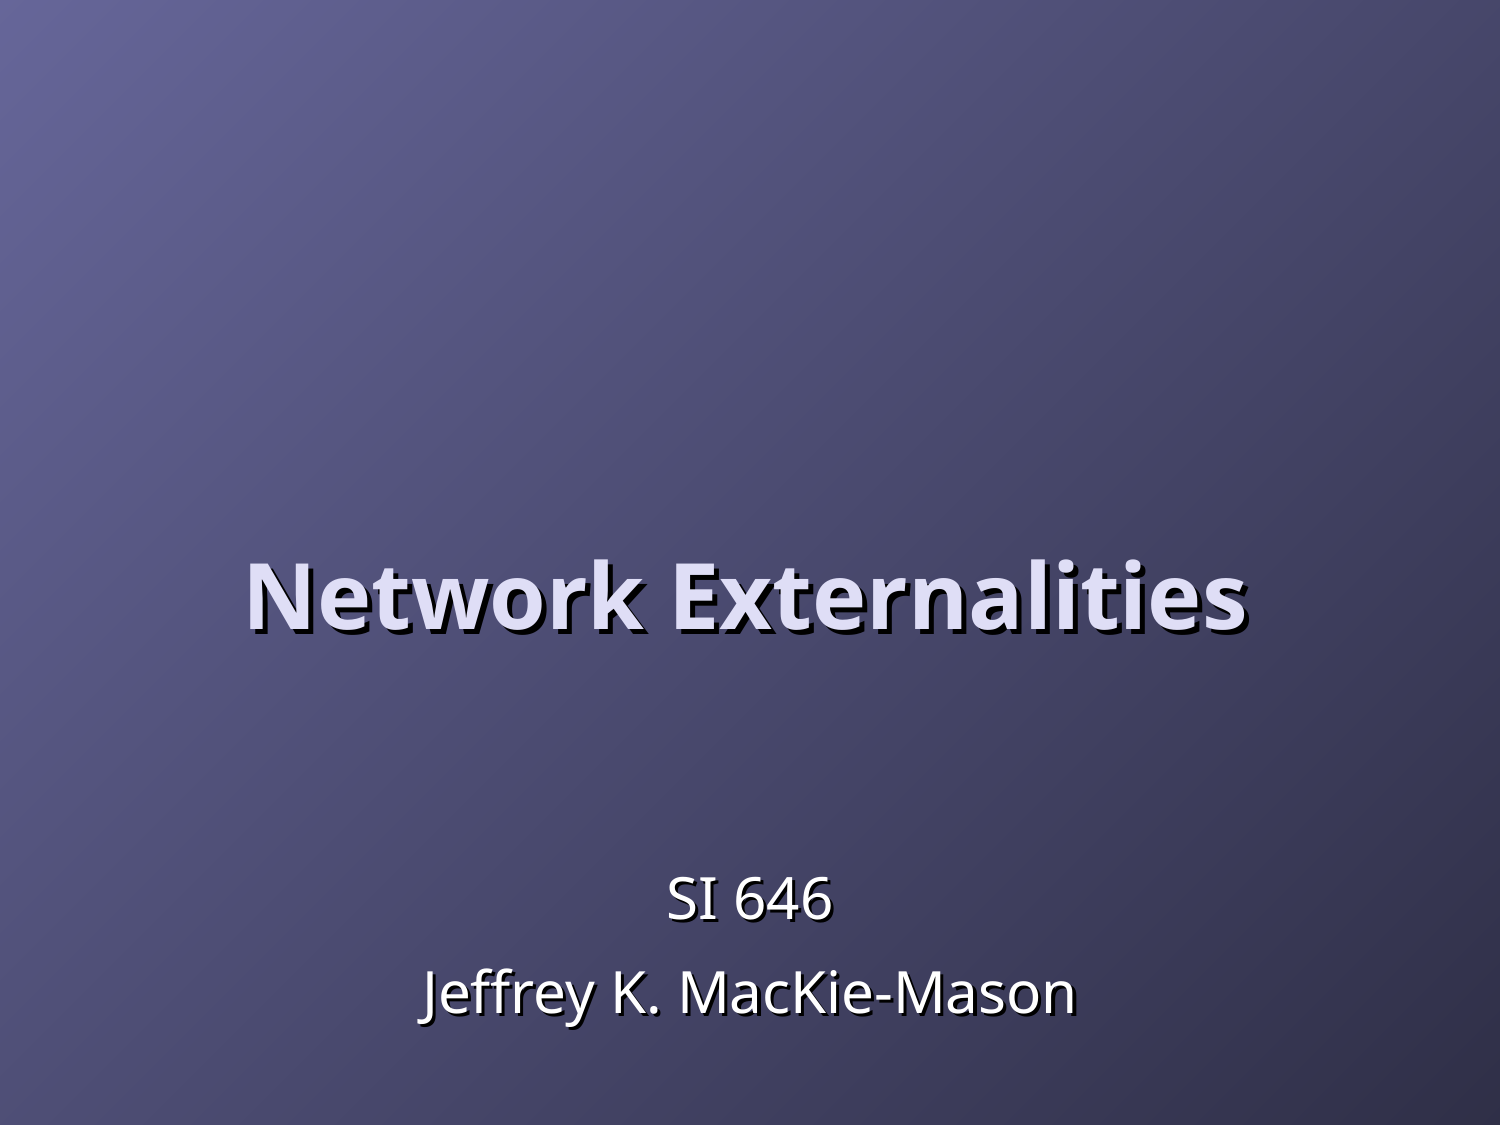

# Network Externalities
SI 646
Jeffrey K. MacKie-Mason